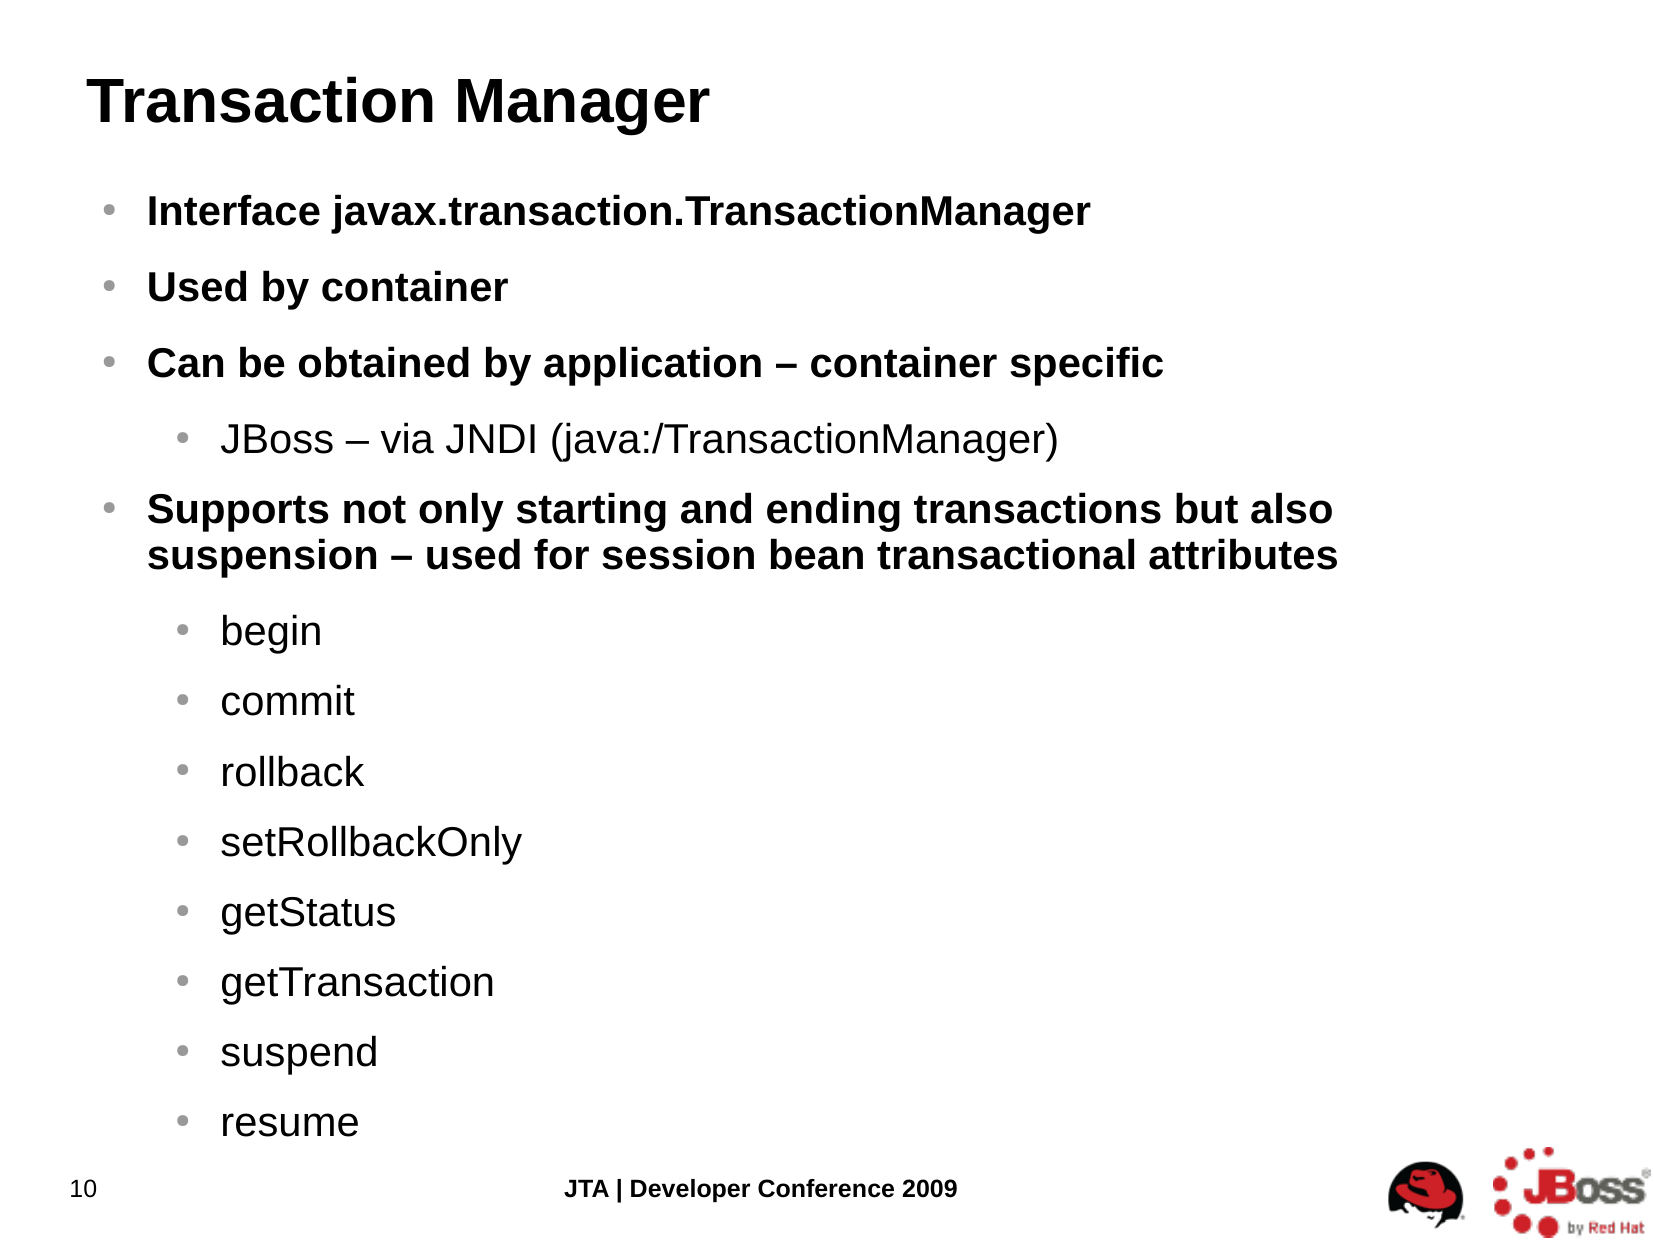

# Transaction Manager
Interface javax.transaction.TransactionManager
Used by container
Can be obtained by application – container specific
JBoss – via JNDI (java:/TransactionManager)
Supports not only starting and ending transactions but also suspension – used for session bean transactional attributes
begin
commit
rollback
setRollbackOnly
getStatus
getTransaction
suspend
resume